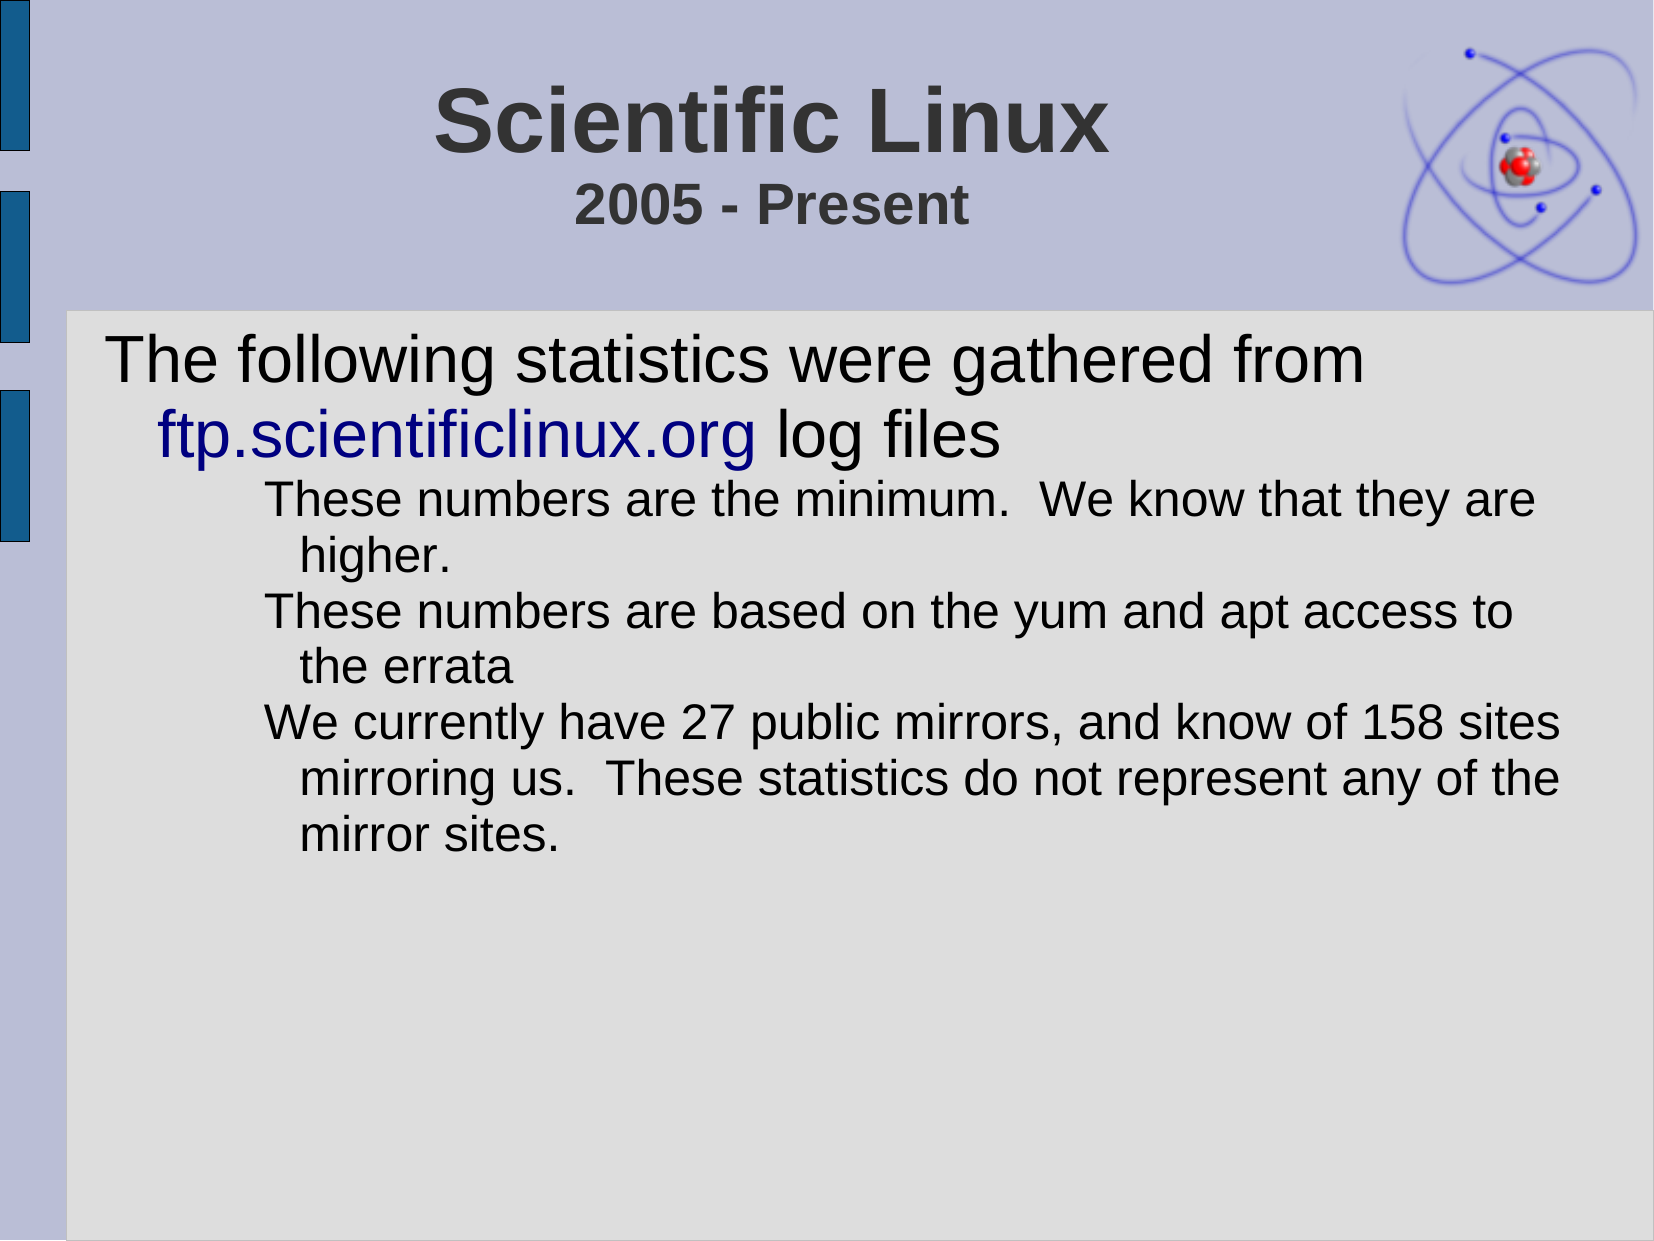

# Scientific Linux 2005 - Present
The following statistics were gathered from ftp.scientificlinux.org log files
These numbers are the minimum. We know that they are higher.
These numbers are based on the yum and apt access to the errata
We currently have 27 public mirrors, and know of 158 sites mirroring us. These statistics do not represent any of the mirror sites.